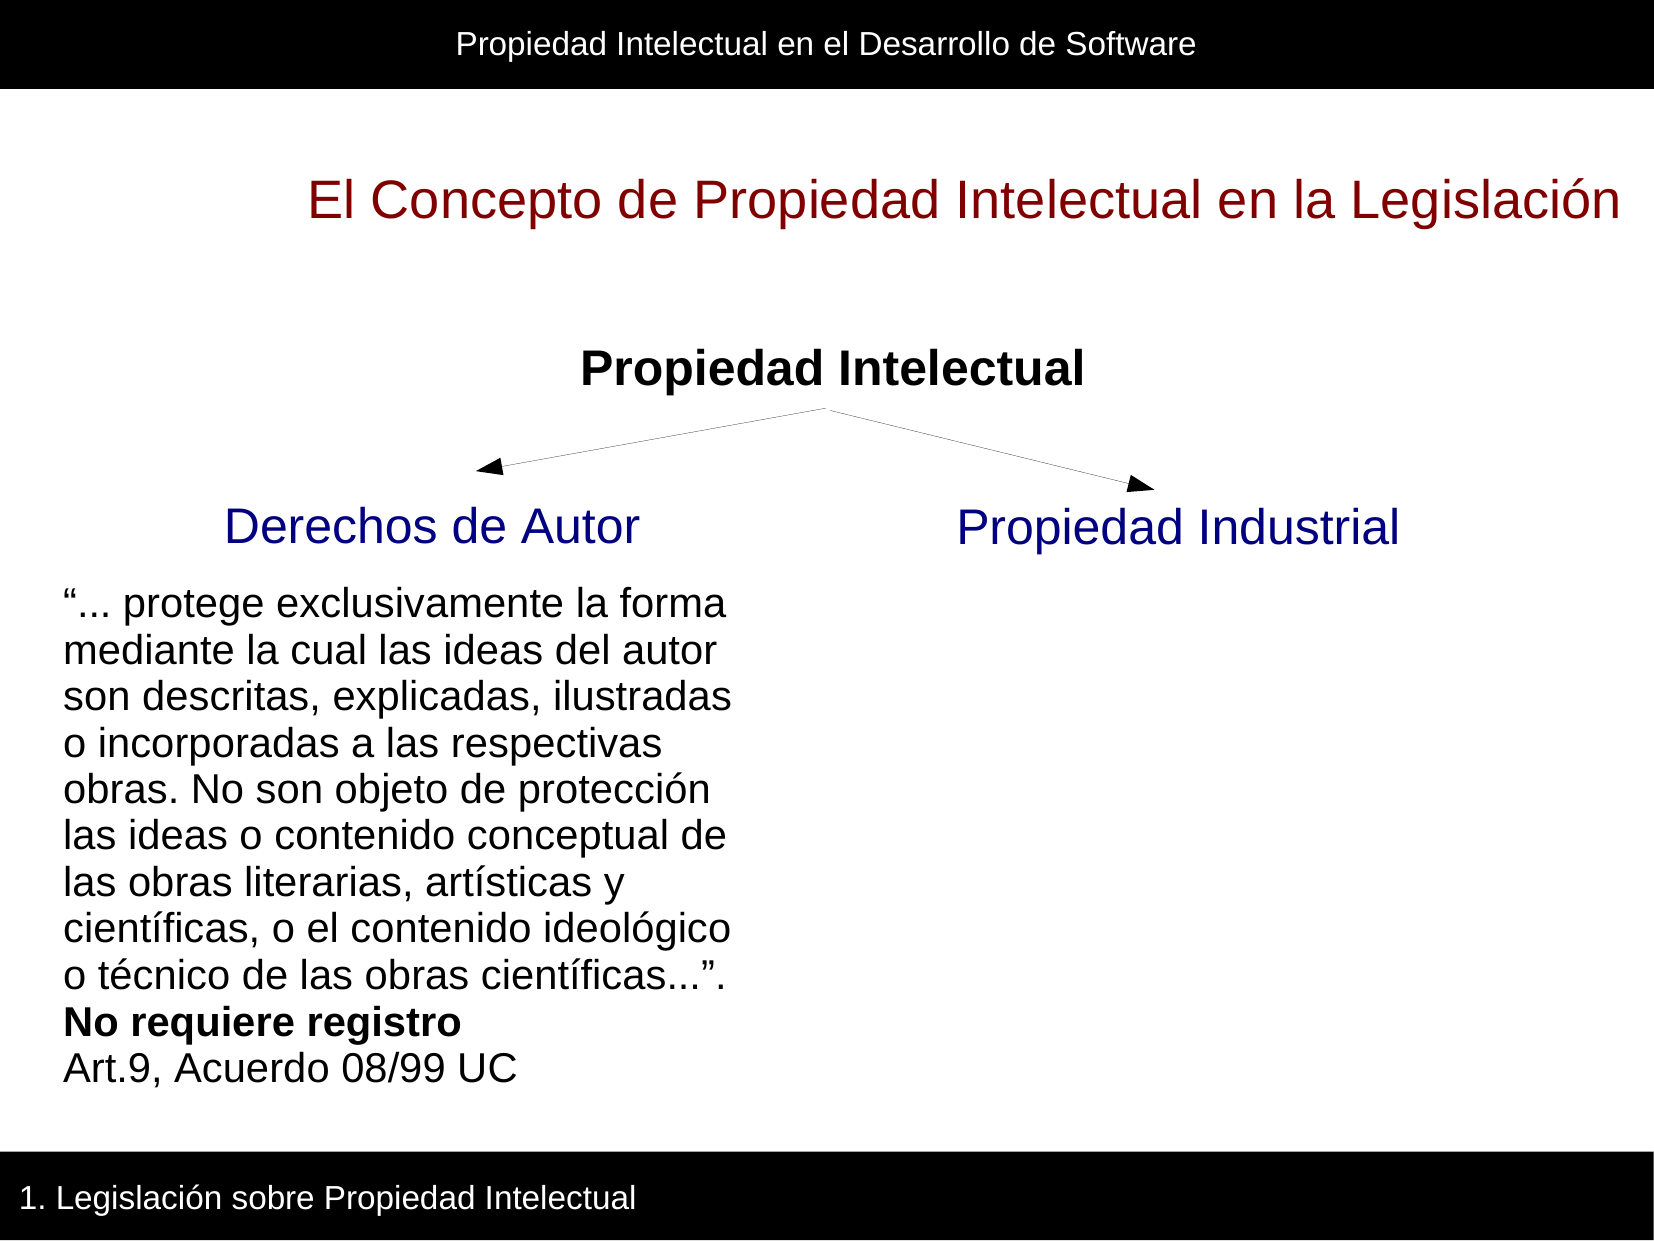

# El Concepto de Propiedad Intelectual en la Legislación
Propiedad Intelectual
Derechos de Autor
Propiedad Industrial
“... protege exclusivamente la forma mediante la cual las ideas del autor son descritas, explicadas, ilustradas o incorporadas a las respectivas obras. No son objeto de protección las ideas o contenido conceptual de las obras literarias, artísticas y científicas, o el contenido ideológico o técnico de las obras científicas...”. No requiere registro
Art.9, Acuerdo 08/99 UC
1. Legislación sobre Propiedad Intelectual